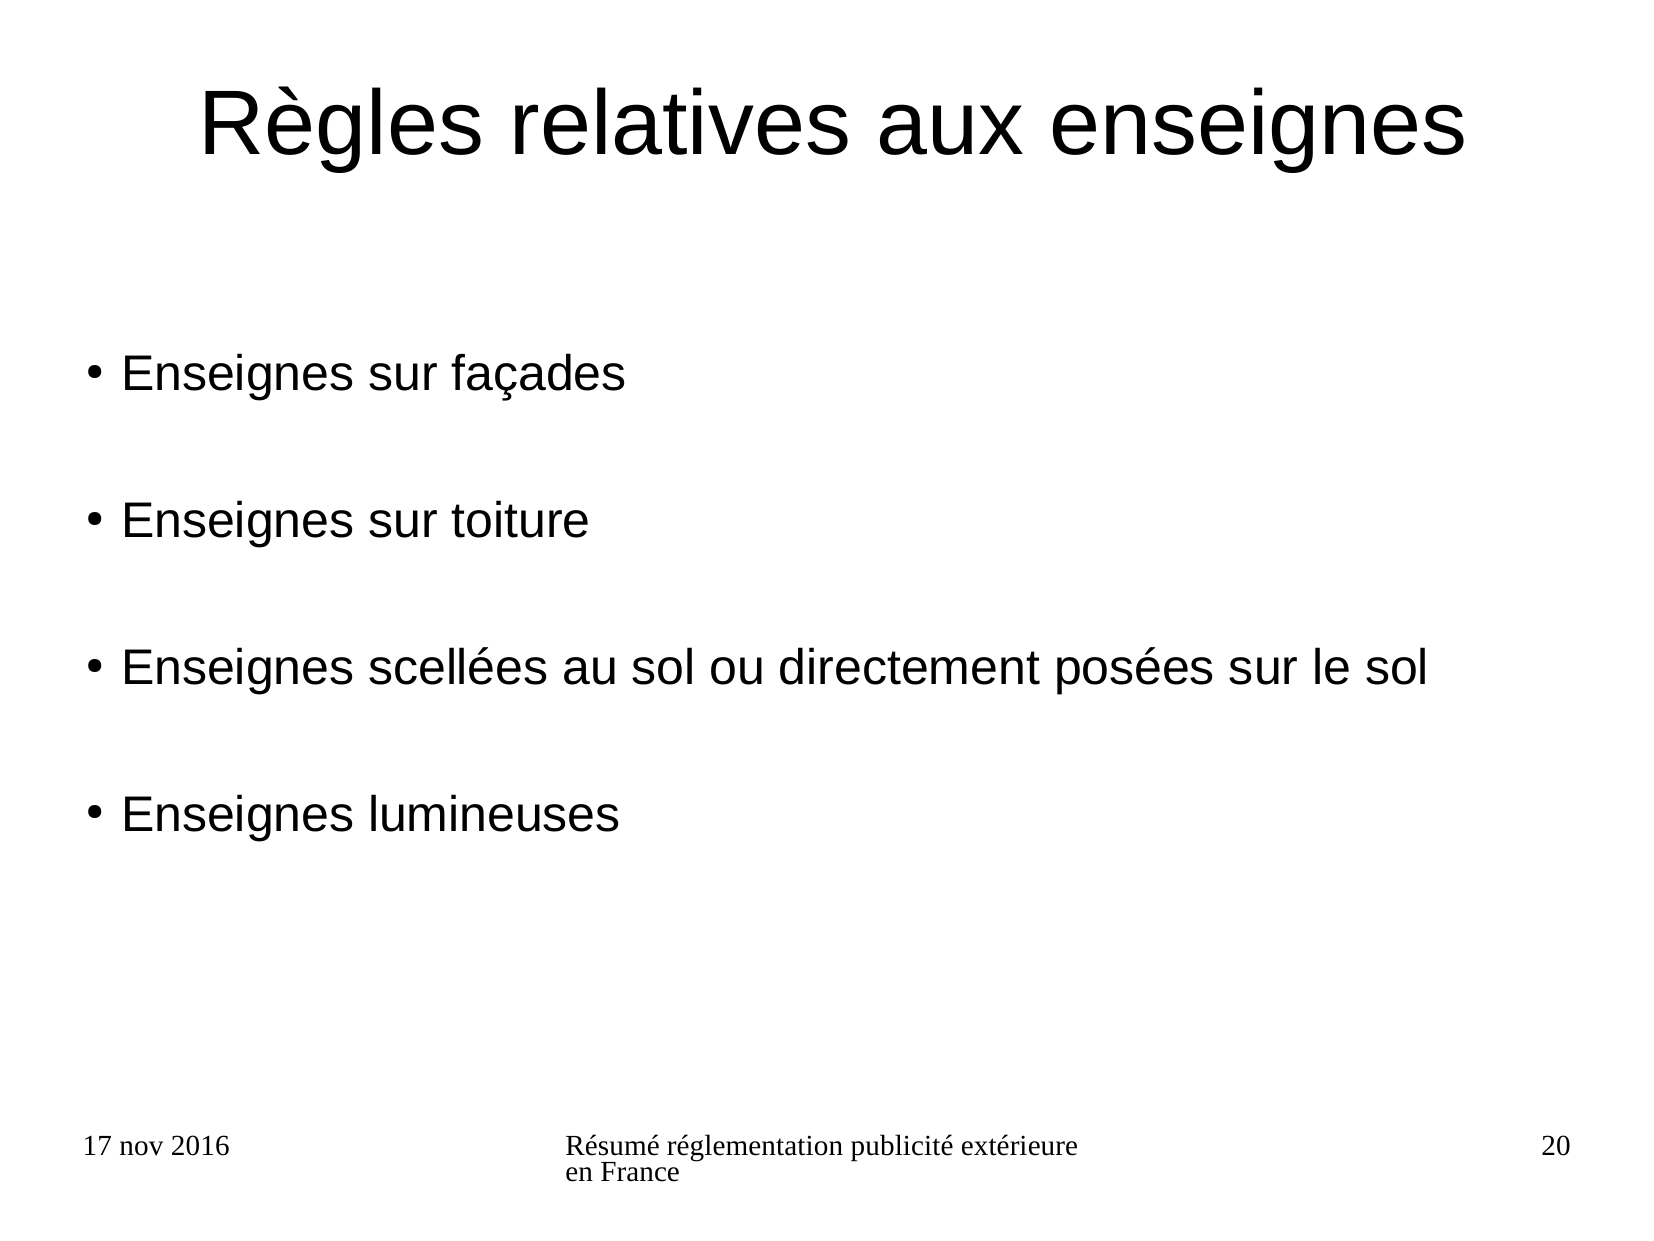

# Règles relatives aux enseignes
Enseignes sur façades
Enseignes sur toiture
Enseignes scellées au sol ou directement posées sur le sol
Enseignes lumineuses
17 nov 2016
Résumé réglementation publicité extérieure en France
20